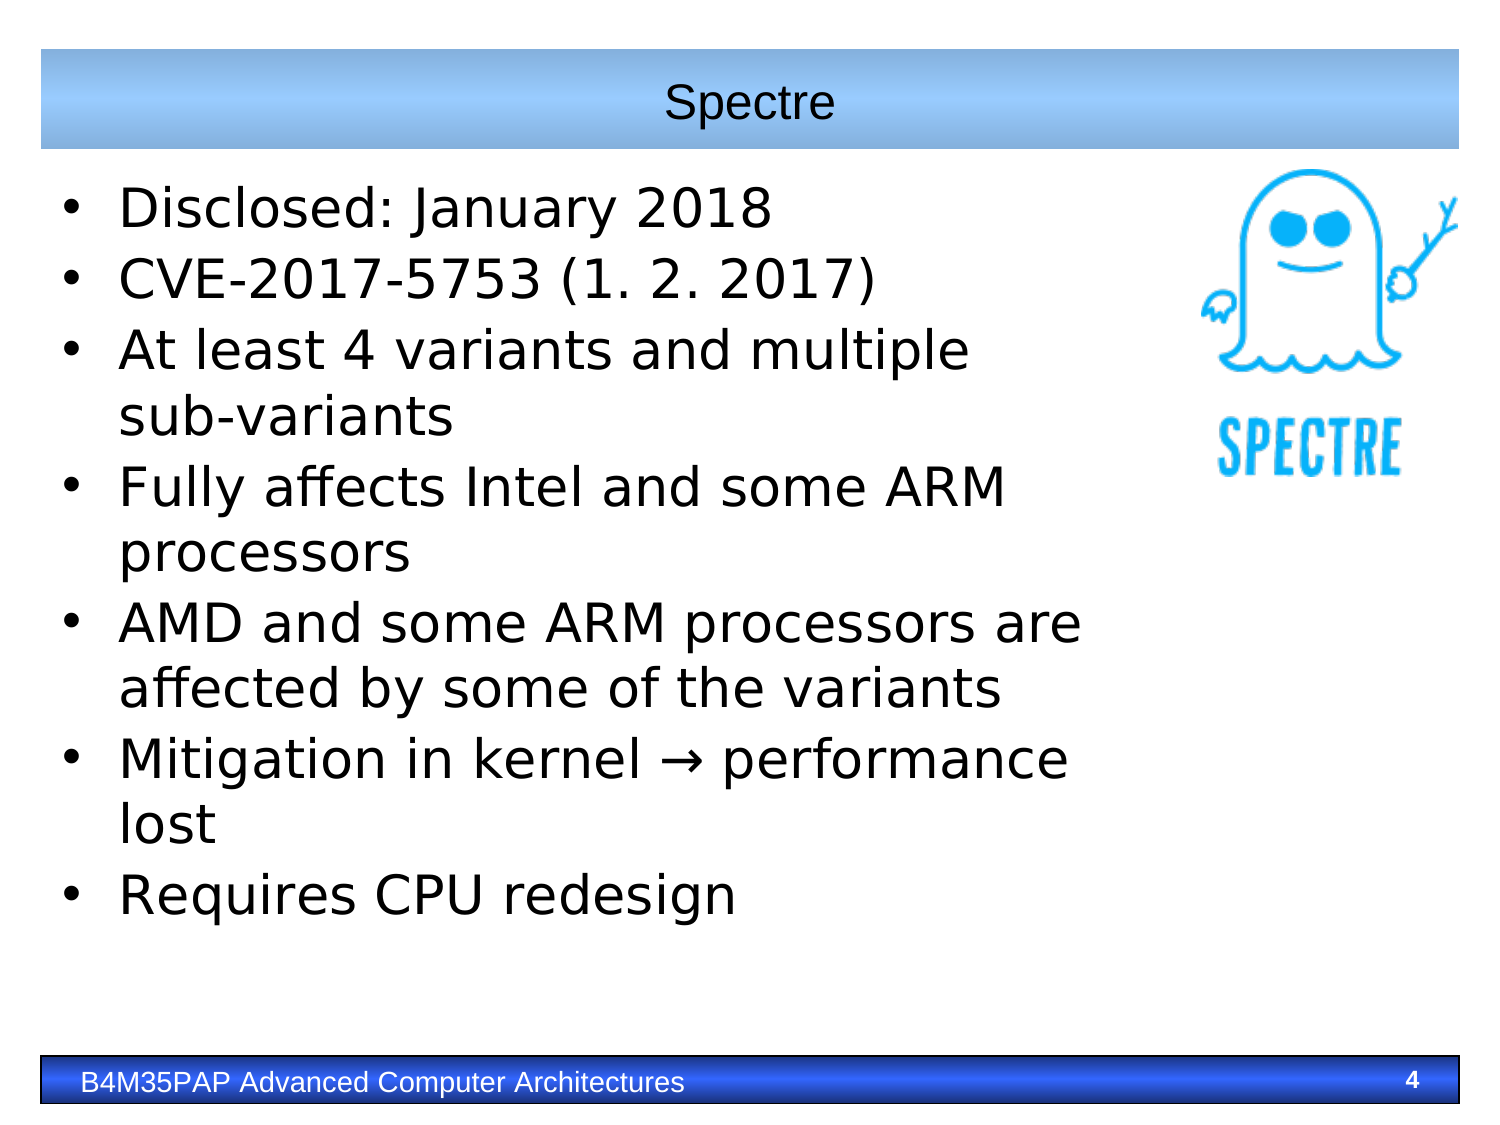

# Spectre
Disclosed: January 2018
CVE-2017-5753 (1. 2. 2017)
At least 4 variants and multiple sub-variants
Fully affects Intel and some ARM processors
AMD and some ARM processors are affected by some of the variants
Mitigation in kernel → performance lost
Requires CPU redesign